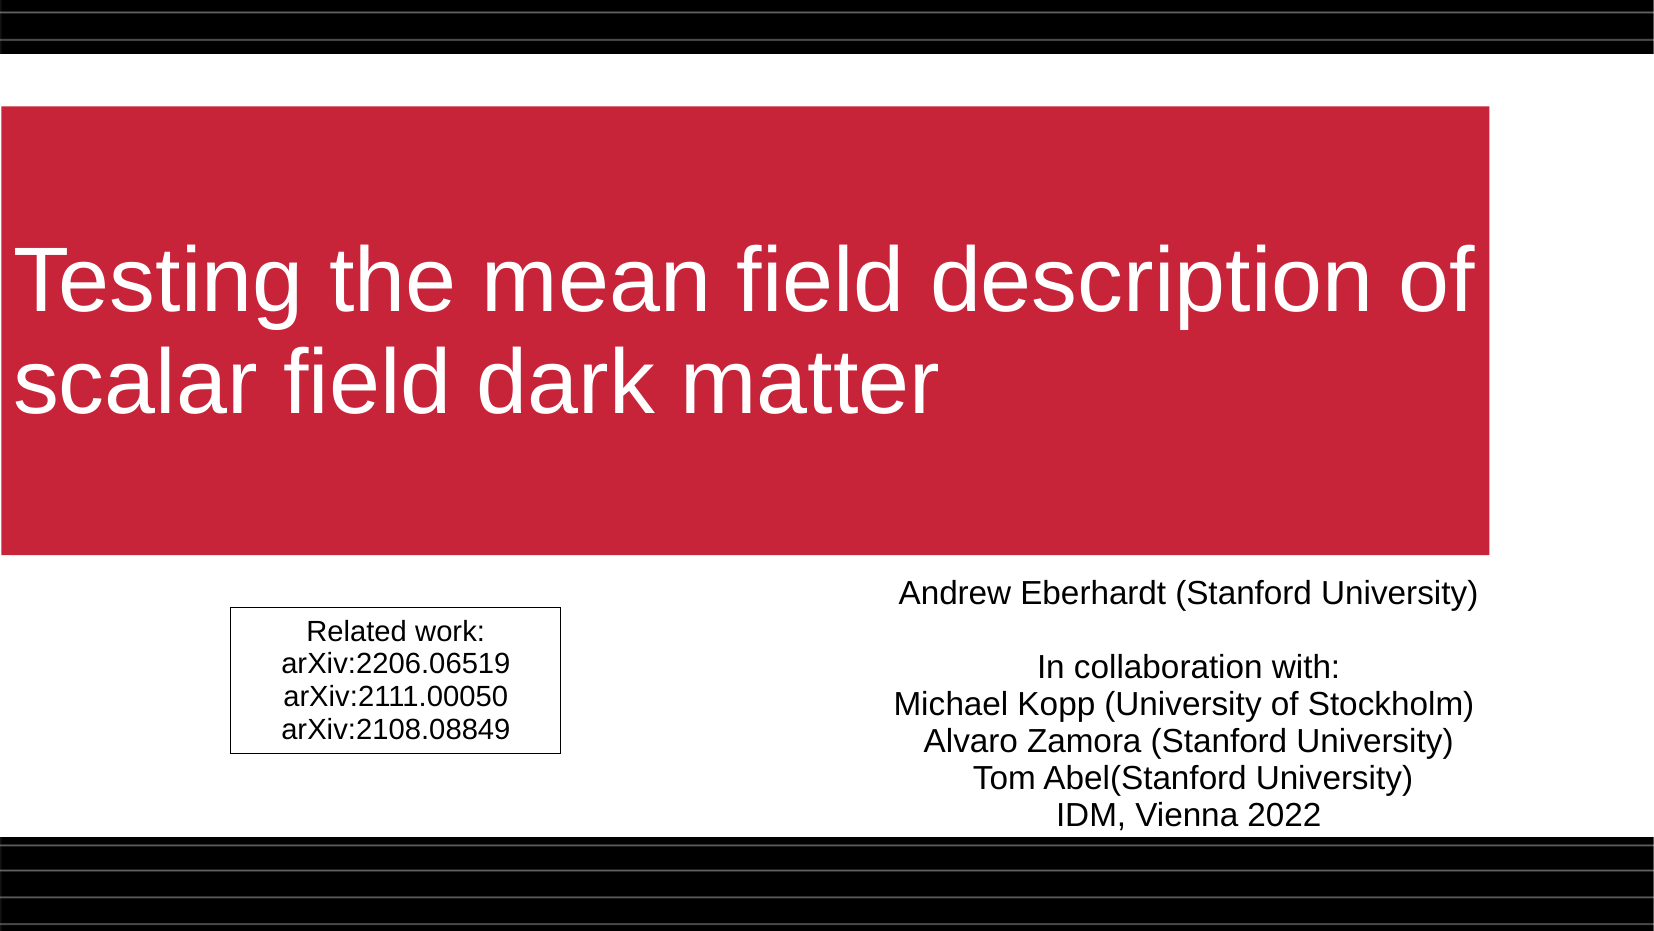

# Testing the mean field description of scalar field dark matter
Andrew Eberhardt (Stanford University)
In collaboration with:
Michael Kopp (University of Stockholm)
Alvaro Zamora (Stanford University)
 Tom Abel(Stanford University)
IDM, Vienna 2022
Related work:
arXiv:2206.06519
arXiv:2111.00050
arXiv:2108.08849